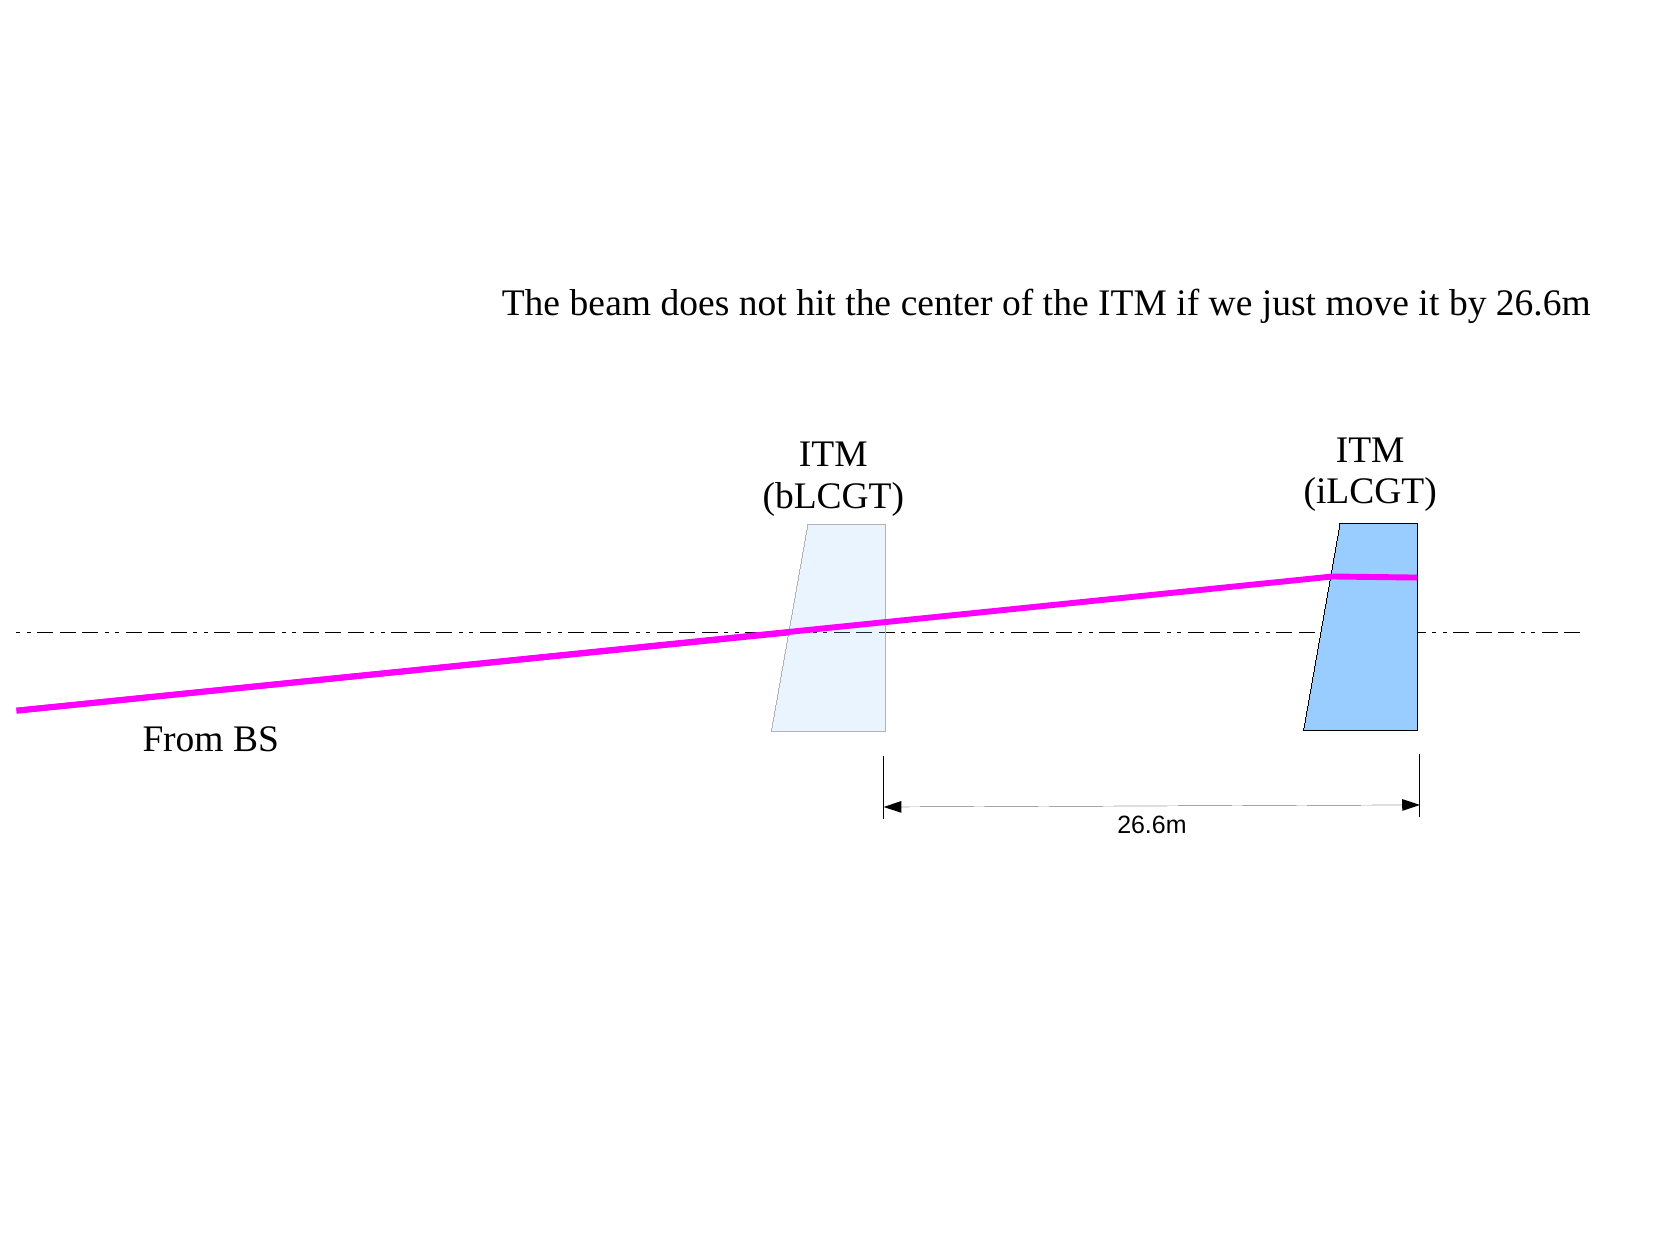

The beam does not hit the center of the ITM if we just move it by 26.6m
ITM
(iLCGT)
ITM
(bLCGT)
From BS